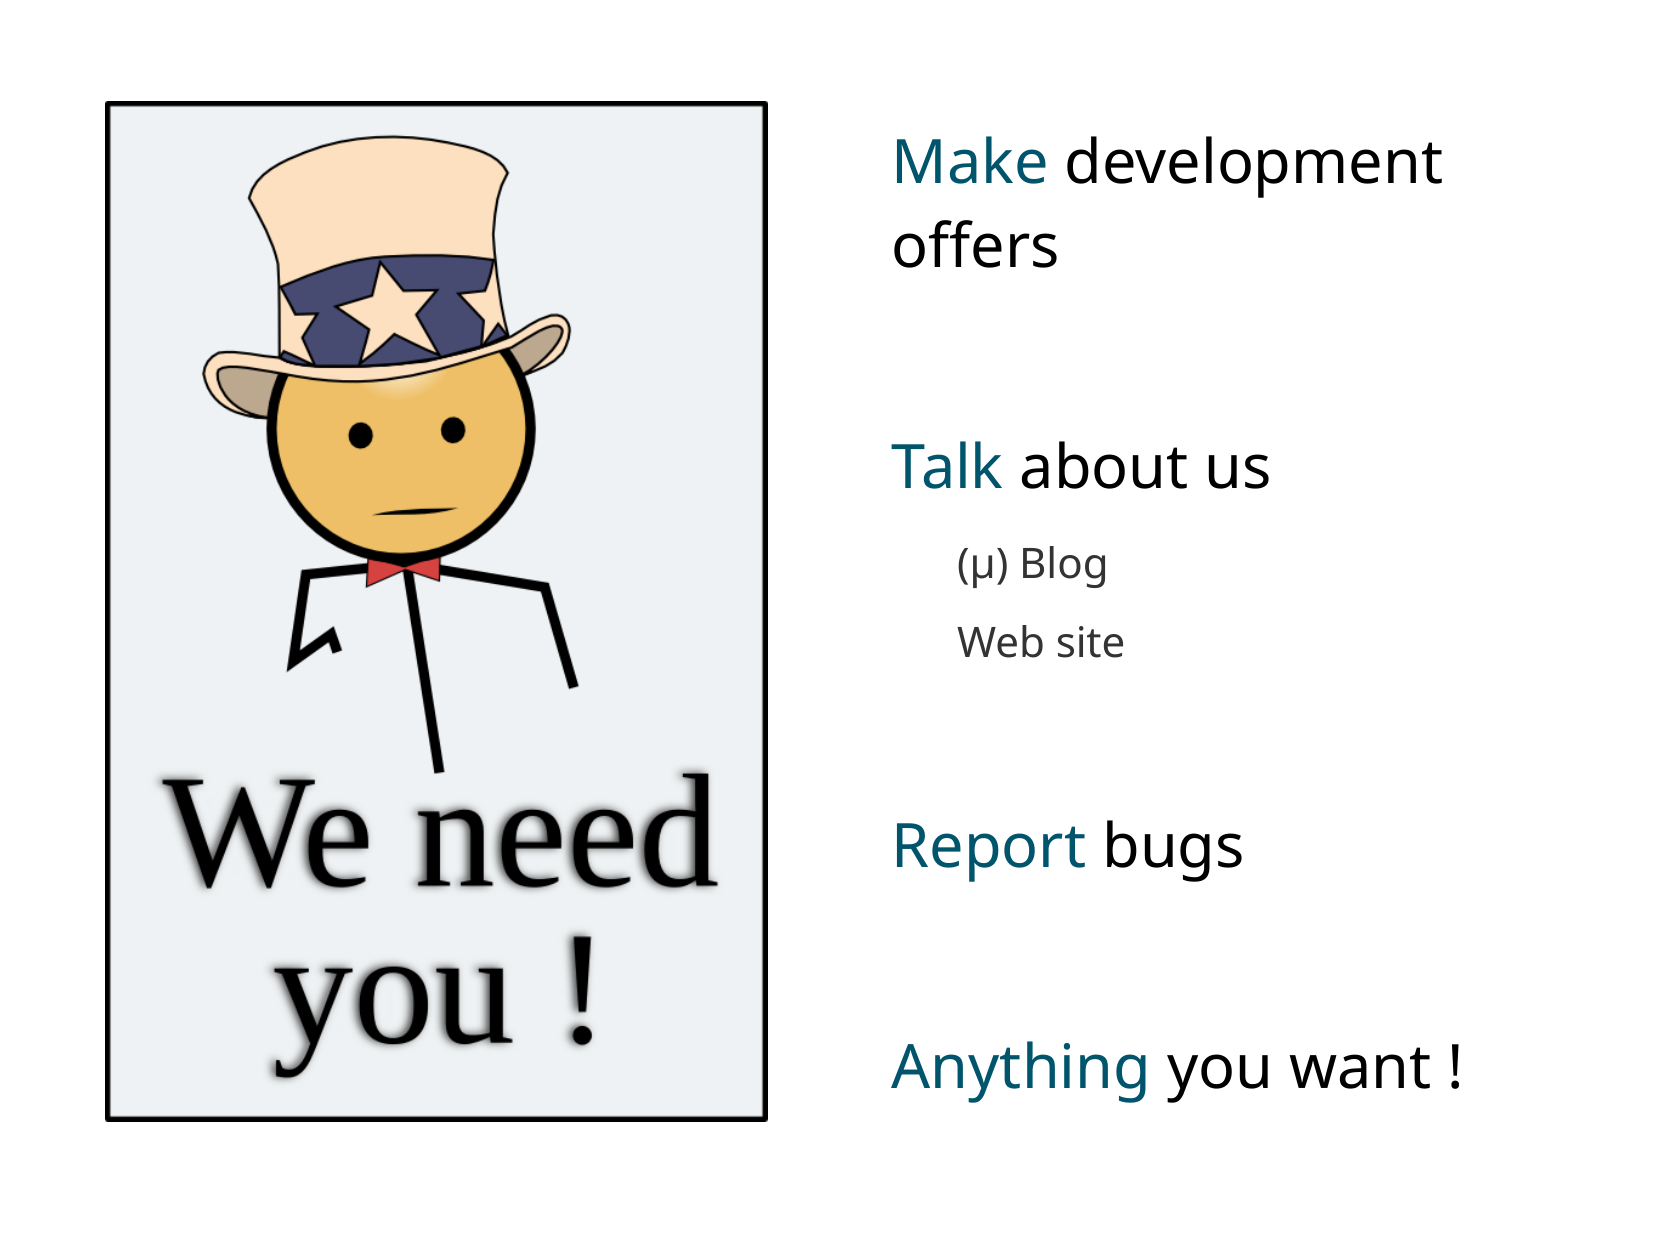

# Make development offers
Talk about us
(µ) Blog
Web site
Report bugs
Anything you want !